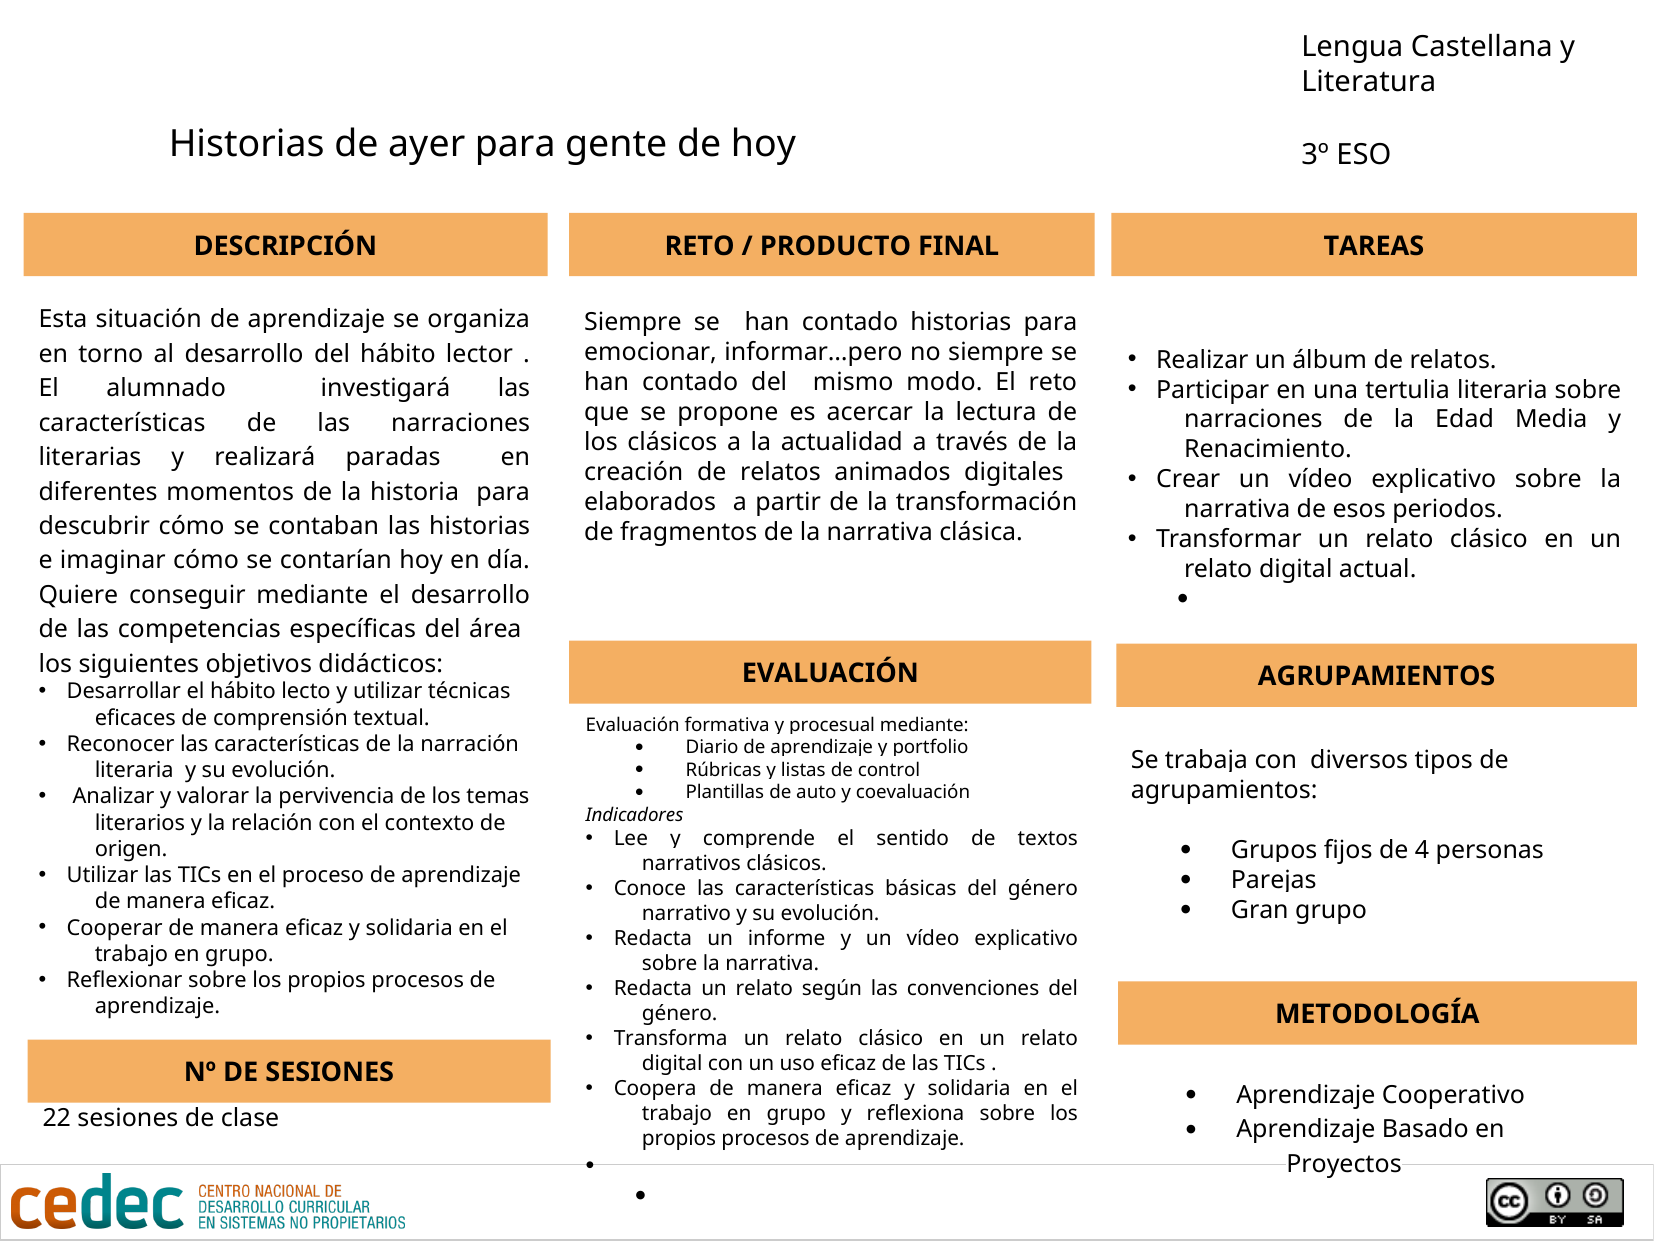

PROPUESTA DIDÁCTICA
Lengua Castellana y Literatura
Materia:
Historias de ayer para gente de hoy
Curso:
REA:
3º ESO
DESCRIPCIÓN
RETO / PRODUCTO FINAL
TAREAS
Esta situación de aprendizaje se organiza en torno al desarrollo del hábito lector . El alumnado investigará las características de las narraciones literarias y realizará paradas en diferentes momentos de la historia para descubrir cómo se contaban las historias e imaginar cómo se contarían hoy en día. Quiere conseguir mediante el desarrollo de las competencias específicas del área los siguientes objetivos didácticos:
Desarrollar el hábito lecto y utilizar técnicas eficaces de comprensión textual.
Reconocer las características de la narración literaria y su evolución.
 Analizar y valorar la pervivencia de los temas literarios y la relación con el contexto de origen.
Utilizar las TICs en el proceso de aprendizaje de manera eficaz.
Cooperar de manera eficaz y solidaria en el trabajo en grupo.
Reflexionar sobre los propios procesos de aprendizaje.
Siempre se han contado historias para emocionar, informar…pero no siempre se han contado del mismo modo. El reto que se propone es acercar la lectura de los clásicos a la actualidad a través de la creación de relatos animados digitales elaborados a partir de la transformación de fragmentos de la narrativa clásica.
Realizar un álbum de relatos.
Participar en una tertulia literaria sobre narraciones de la Edad Media y Renacimiento.
Crear un vídeo explicativo sobre la narrativa de esos periodos.
Transformar un relato clásico en un relato digital actual.
EVALUACIÓN
AGRUPAMIENTOS
Evaluación formativa y procesual mediante:
Diario de aprendizaje y portfolio
Rúbricas y listas de control
Plantillas de auto y coevaluación
Indicadores
Lee y comprende el sentido de textos narrativos clásicos.
Conoce las características básicas del género narrativo y su evolución.
Redacta un informe y un vídeo explicativo sobre la narrativa.
Redacta un relato según las convenciones del género.
Transforma un relato clásico en un relato digital con un uso eficaz de las TICs .
Coopera de manera eficaz y solidaria en el trabajo en grupo y reflexiona sobre los propios procesos de aprendizaje.
Se trabaja con diversos tipos de agrupamientos:
Grupos fijos de 4 personas
Parejas
Gran grupo
METODOLOGÍA
Nº DE SESIONES
Aprendizaje Cooperativo
Aprendizaje Basado en Proyectos
22 sesiones de clase